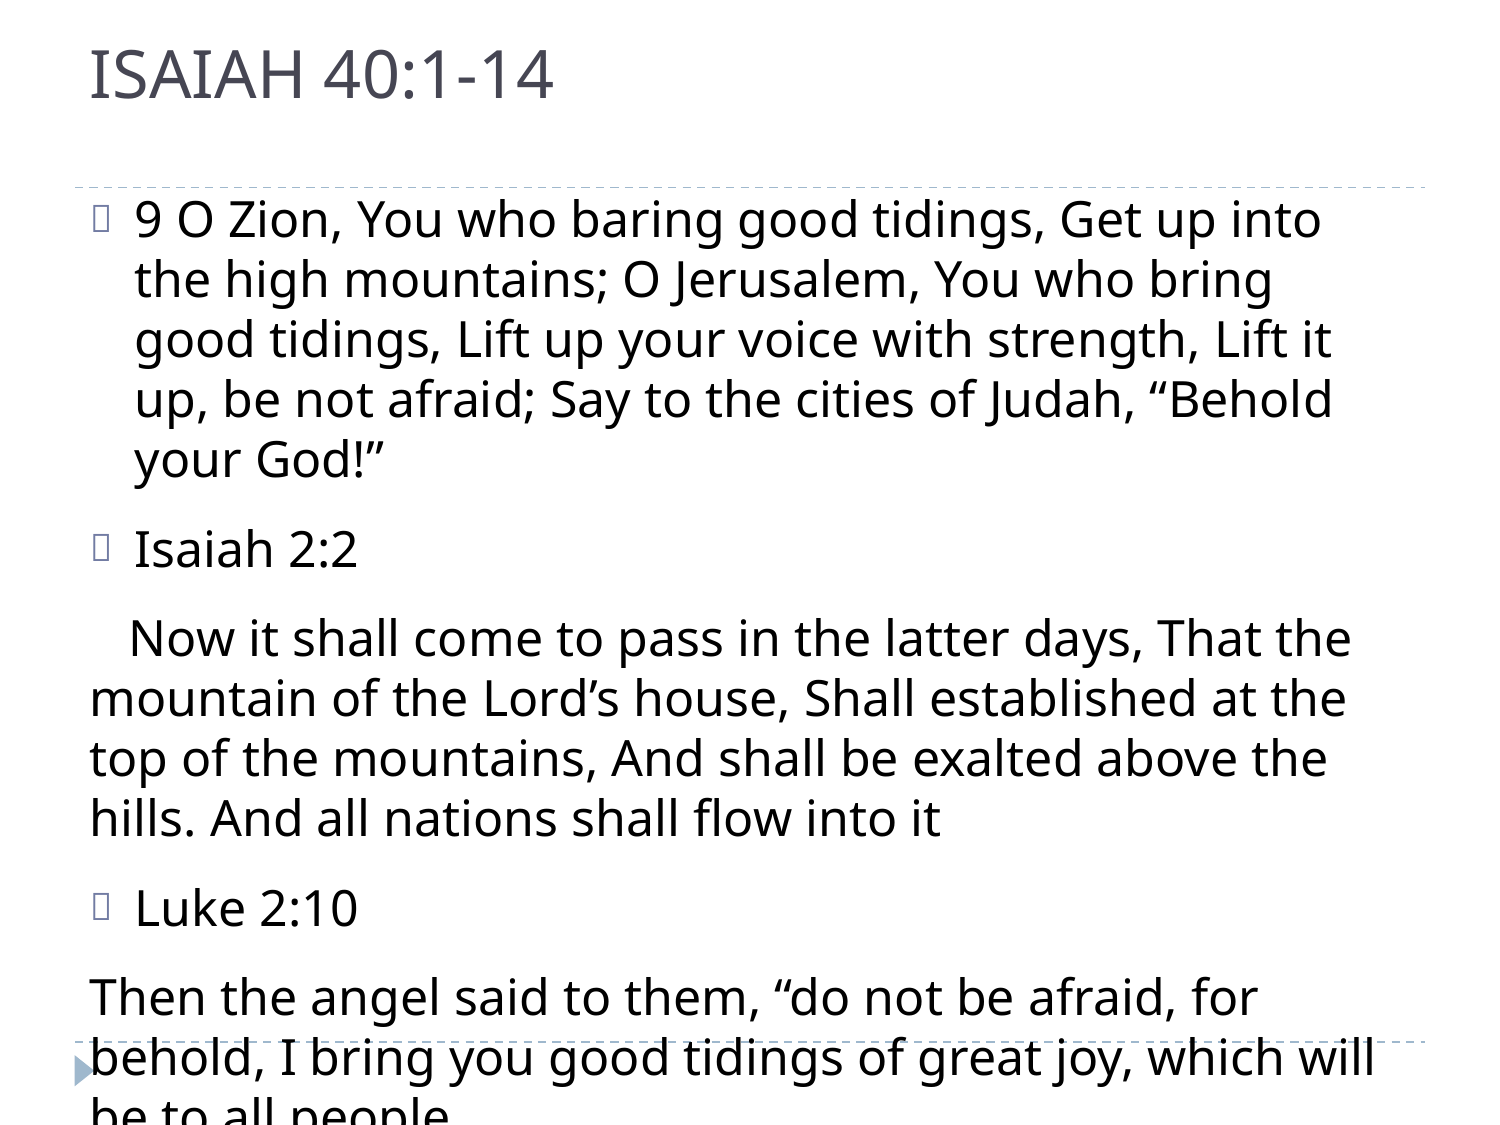

# ISAIAH 40:1-14
9 O Zion, You who baring good tidings, Get up into the high mountains; O Jerusalem, You who bring good tidings, Lift up your voice with strength, Lift it up, be not afraid; Say to the cities of Judah, “Behold your God!”
Isaiah 2:2
 Now it shall come to pass in the latter days, That the mountain of the Lord’s house, Shall established at the top of the mountains, And shall be exalted above the hills. And all nations shall flow into it
Luke 2:10
Then the angel said to them, “do not be afraid, for behold, I bring you good tidings of great joy, which will be to all people.